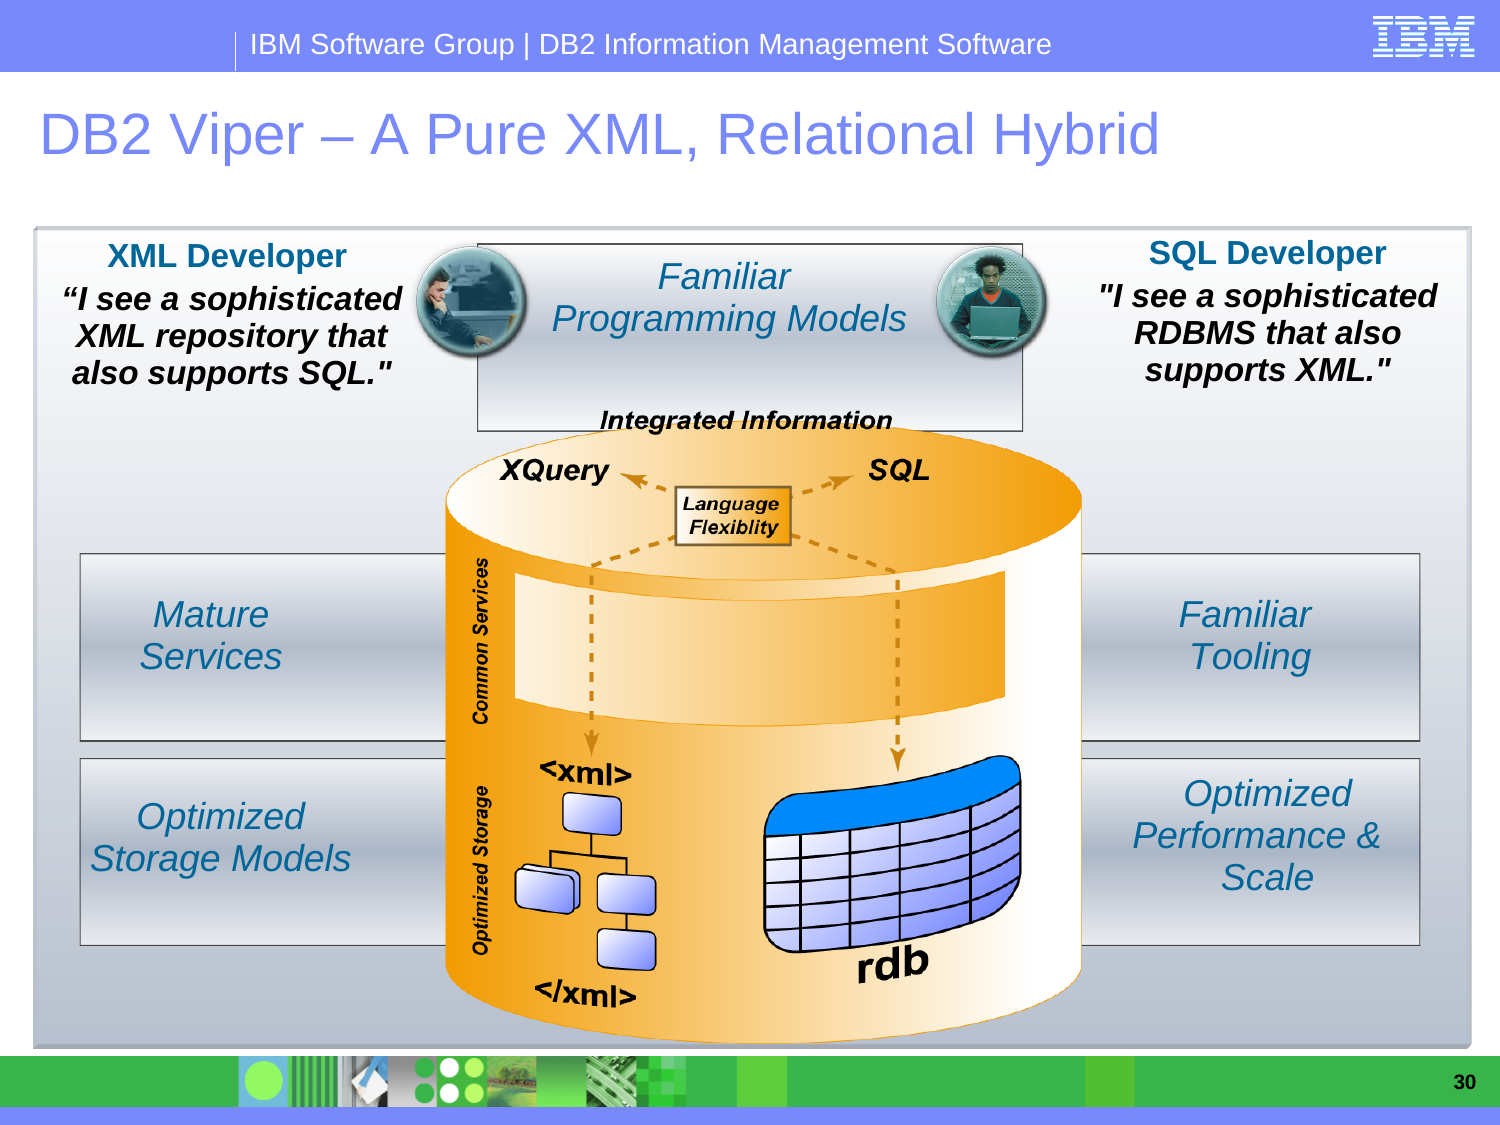

# DB2 Viper – A Pure XML, Relational Hybrid
SQL Developer
"I see a sophisticated RDBMS that also supports XML."
XML Developer
“I see a sophisticated XML repository that also supports SQL."
Familiar
Programming Models
Mature
Services
Familiar
Tooling
Optimized
Performance &
Scale
Optimized
Storage Models
30